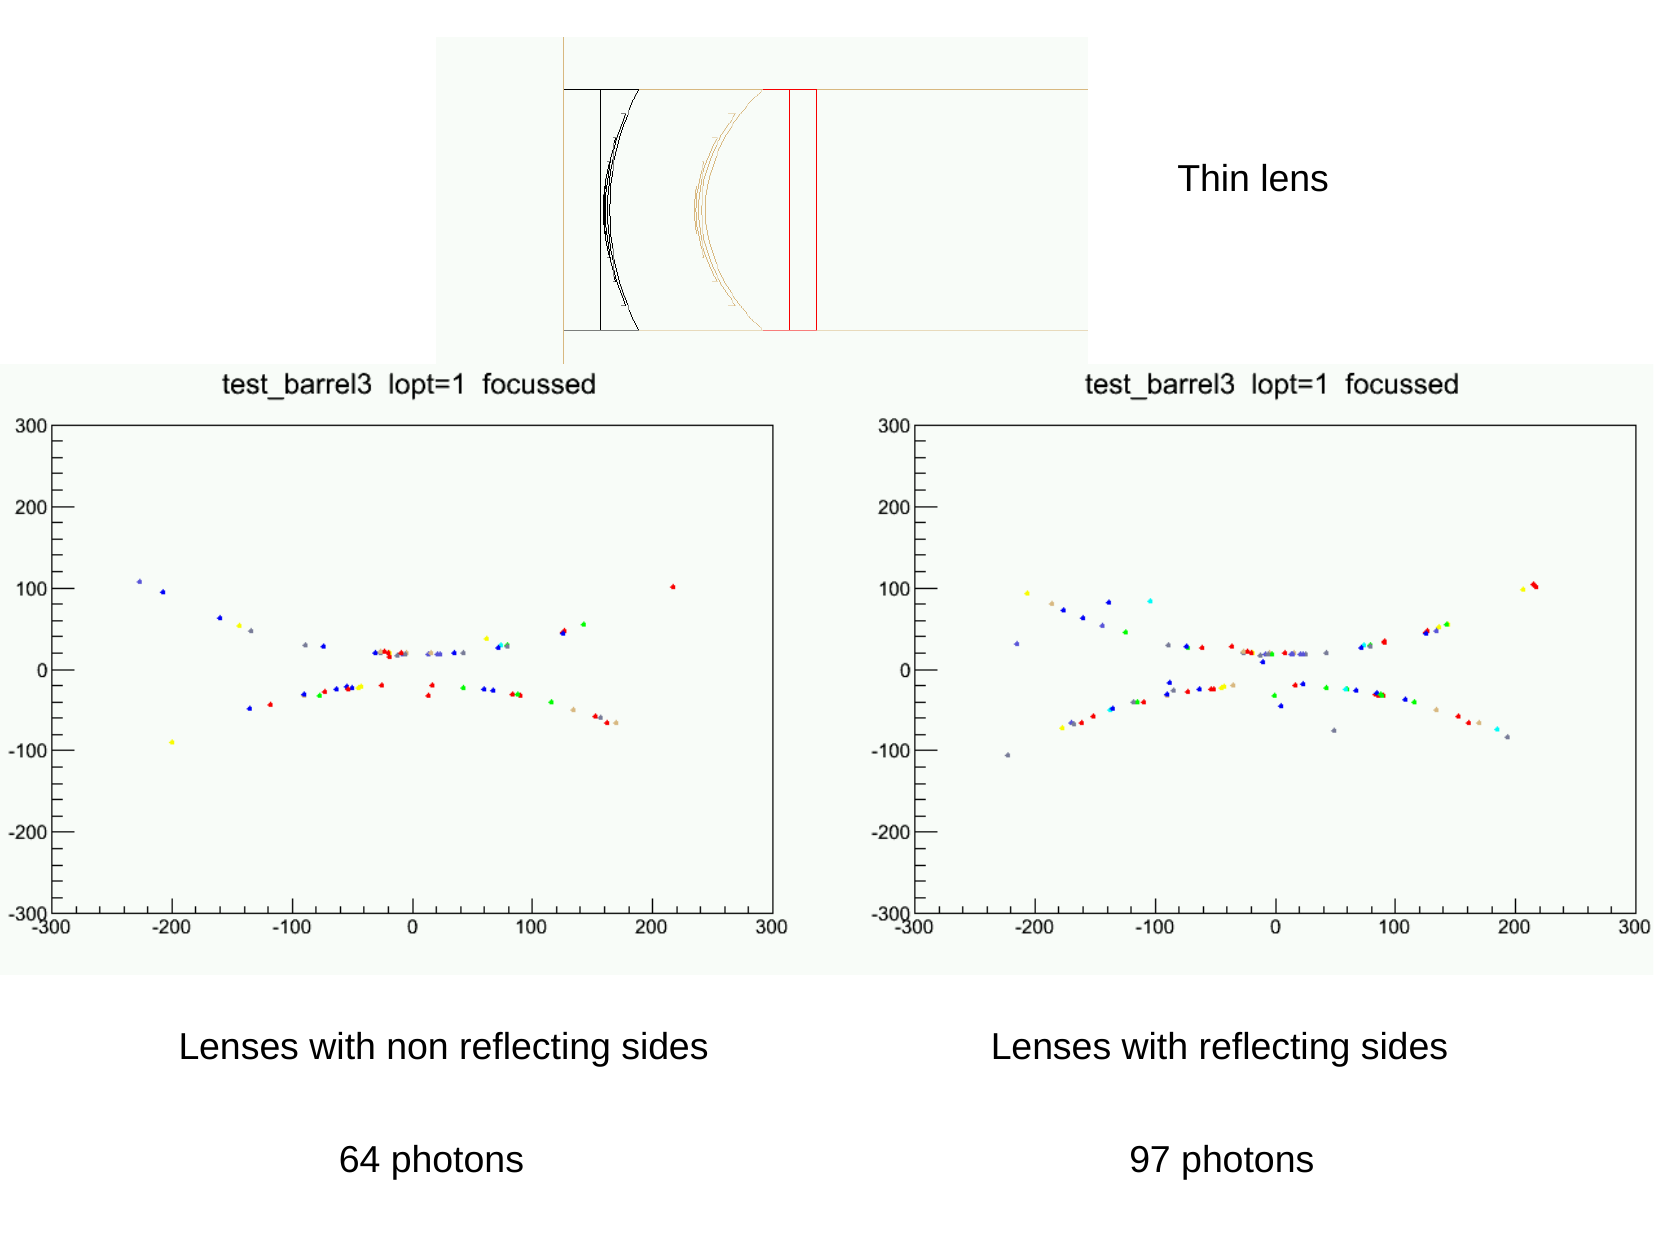

Thin lens
Lenses with non reflecting sides
Lenses with reflecting sides
64 photons
97 photons